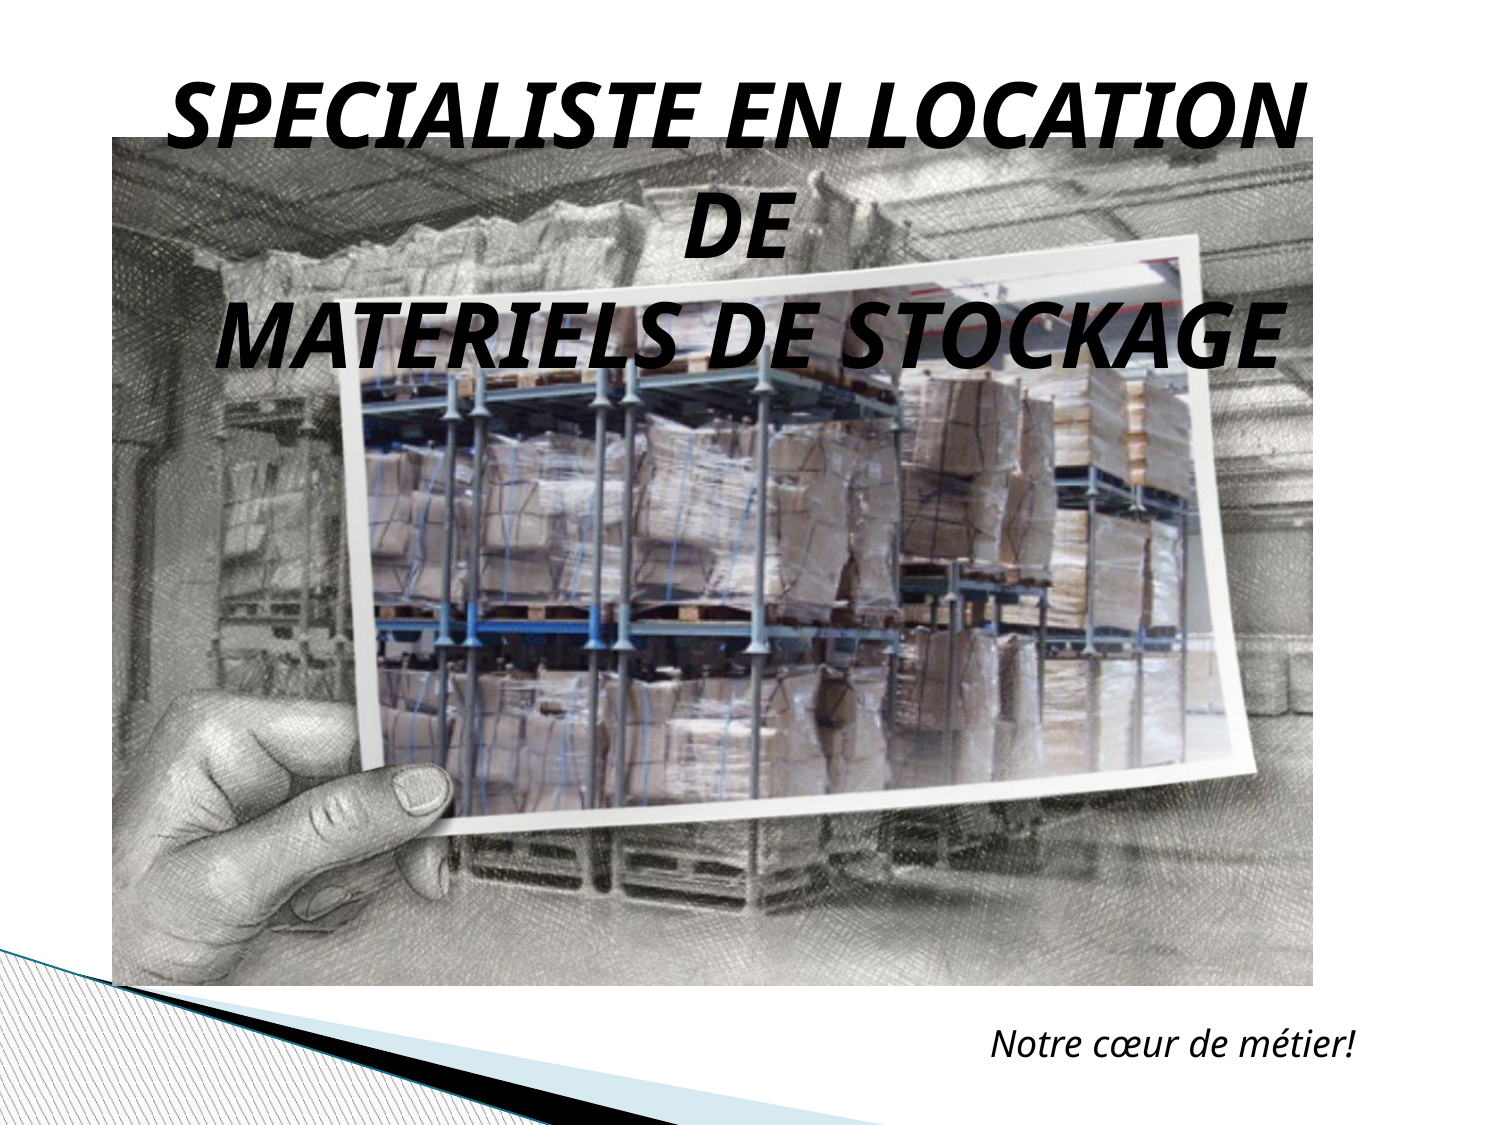

SPECIALISTE EN LOCATION
DE
MATERIELS DE STOCKAGE
Notre cœur de métier!